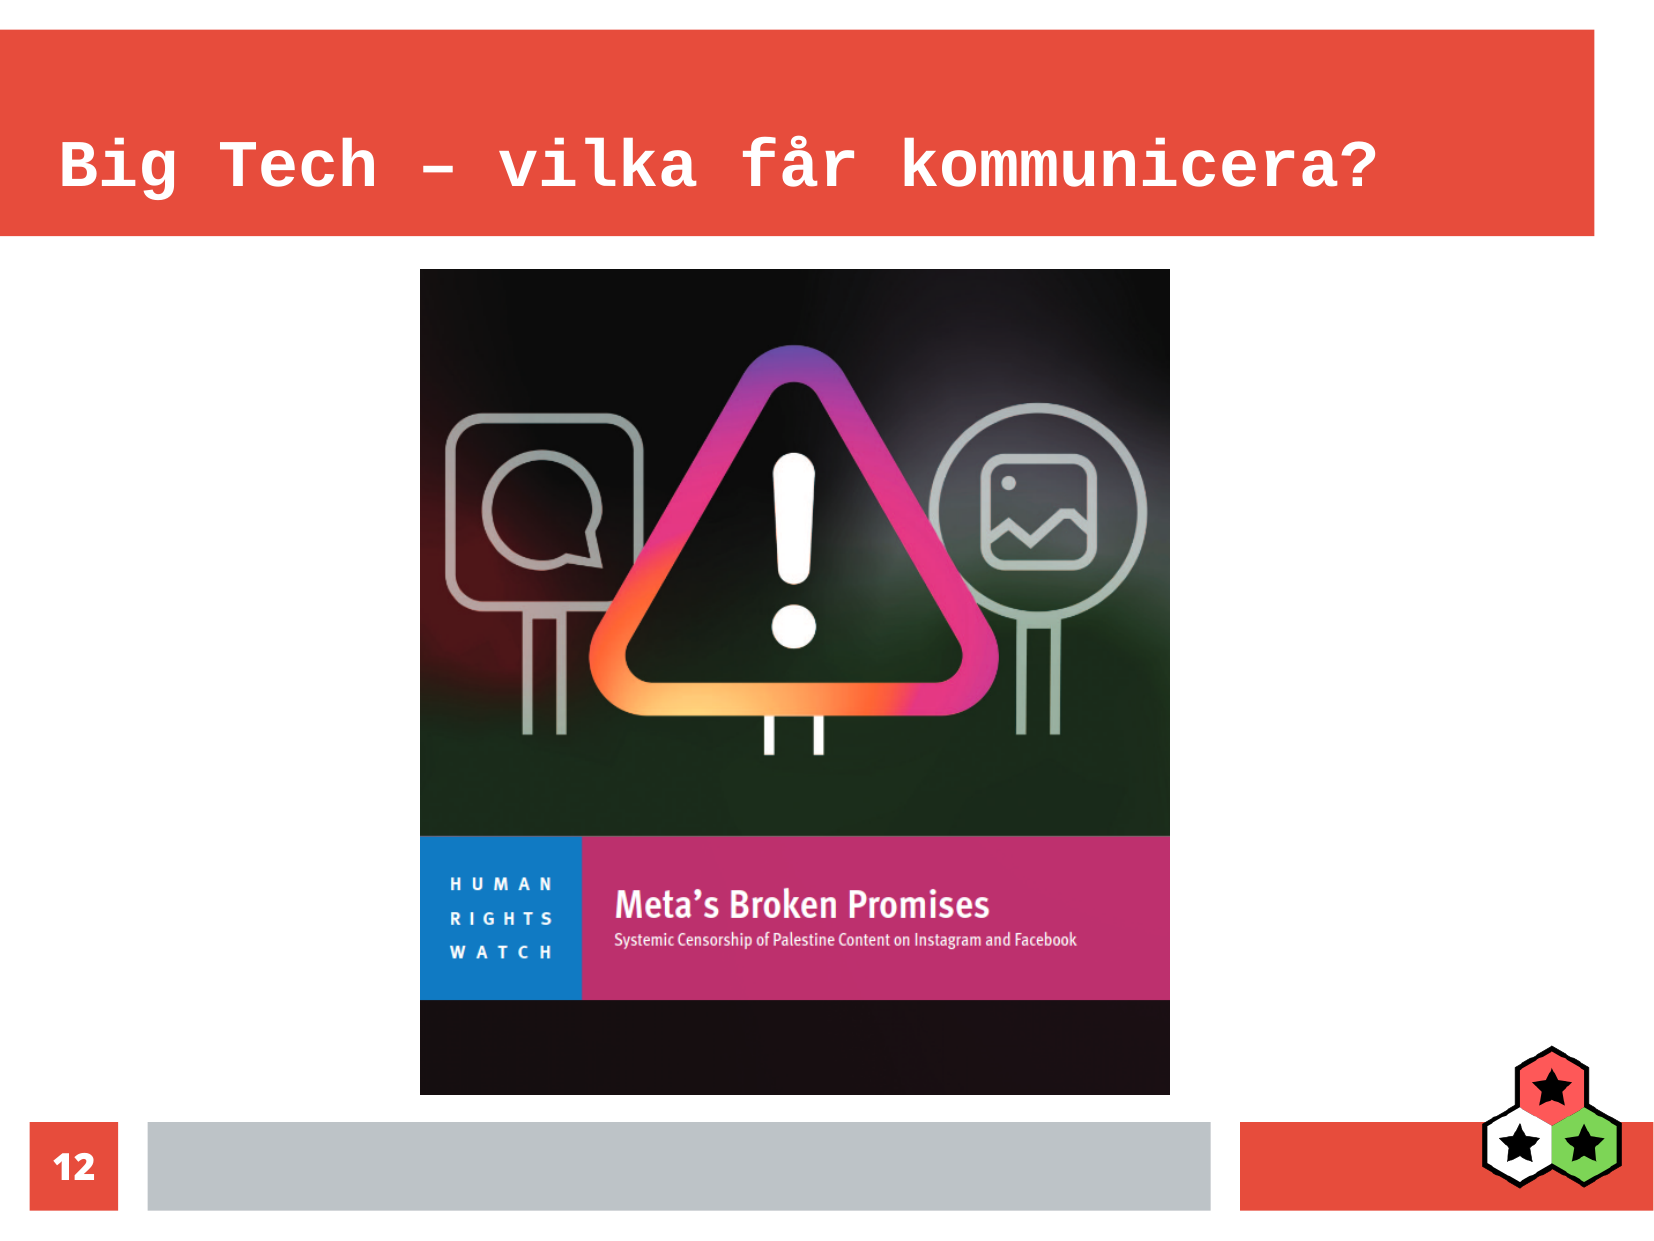

# Big Tech – vilka får kommunicera?
12